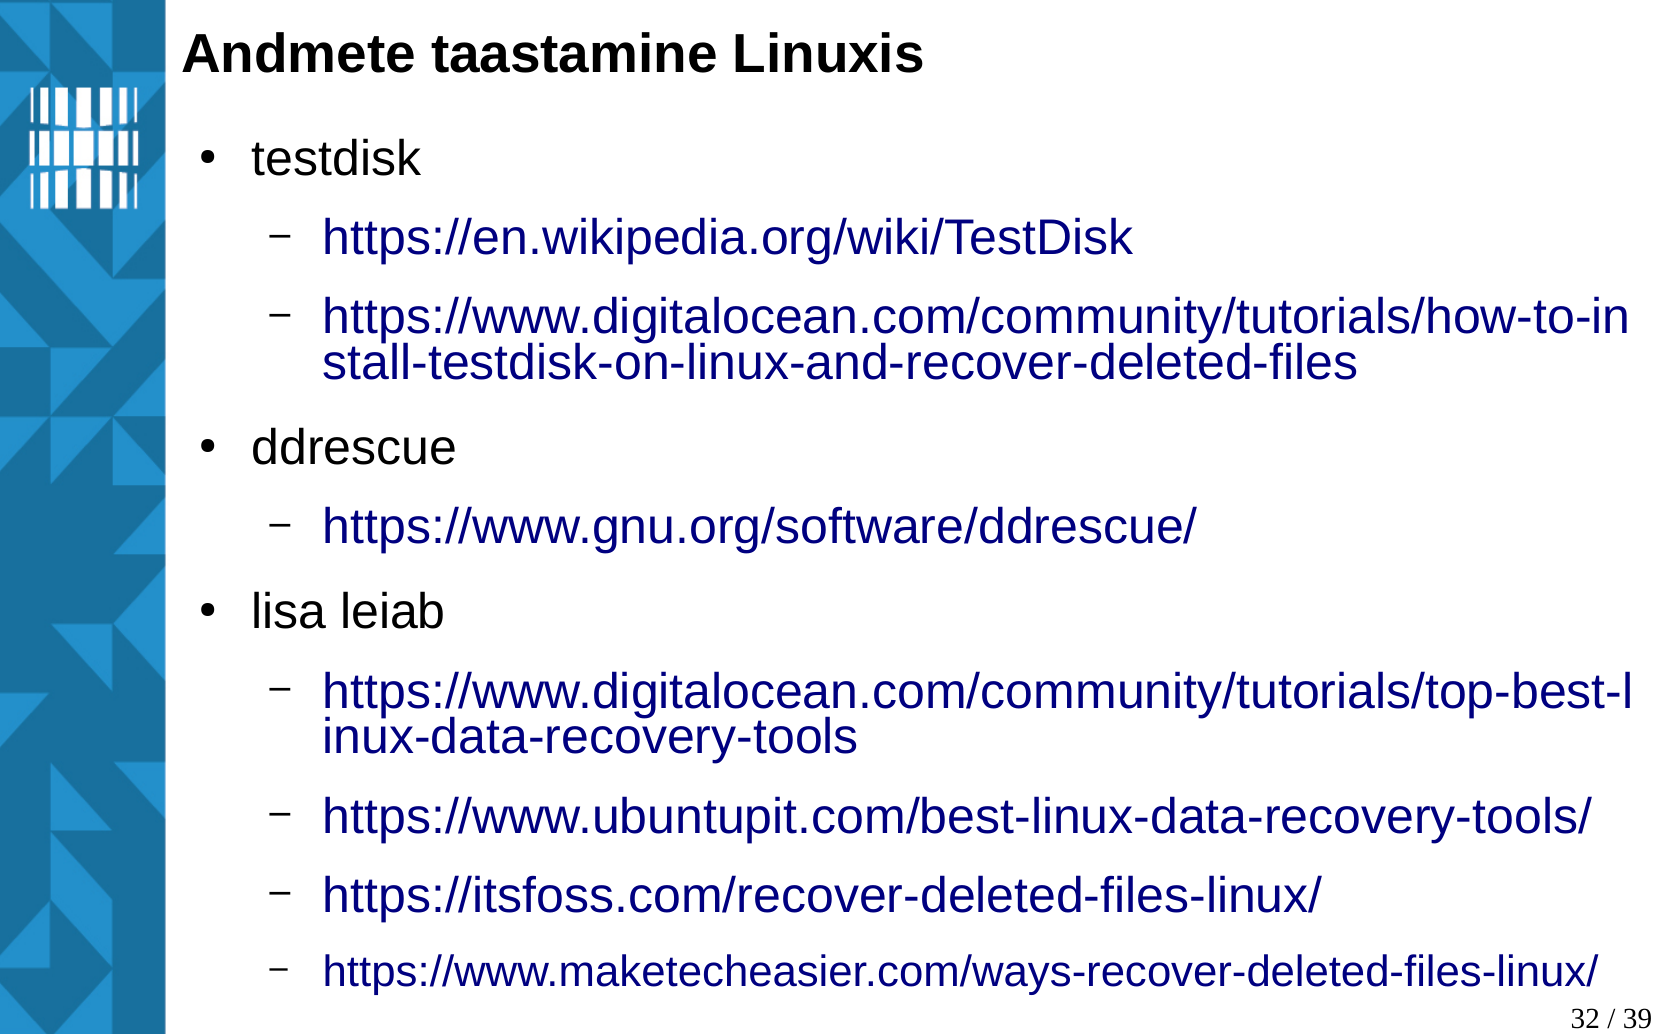

# Andmete taastamine Linuxis
testdisk
https://en.wikipedia.org/wiki/TestDisk
https://www.digitalocean.com/community/tutorials/how-to-install-testdisk-on-linux-and-recover-deleted-files
ddrescue
https://www.gnu.org/software/ddrescue/
lisa leiab
https://www.digitalocean.com/community/tutorials/top-best-linux-data-recovery-tools
https://www.ubuntupit.com/best-linux-data-recovery-tools/
https://itsfoss.com/recover-deleted-files-linux/
https://www.maketecheasier.com/ways-recover-deleted-files-linux/
32